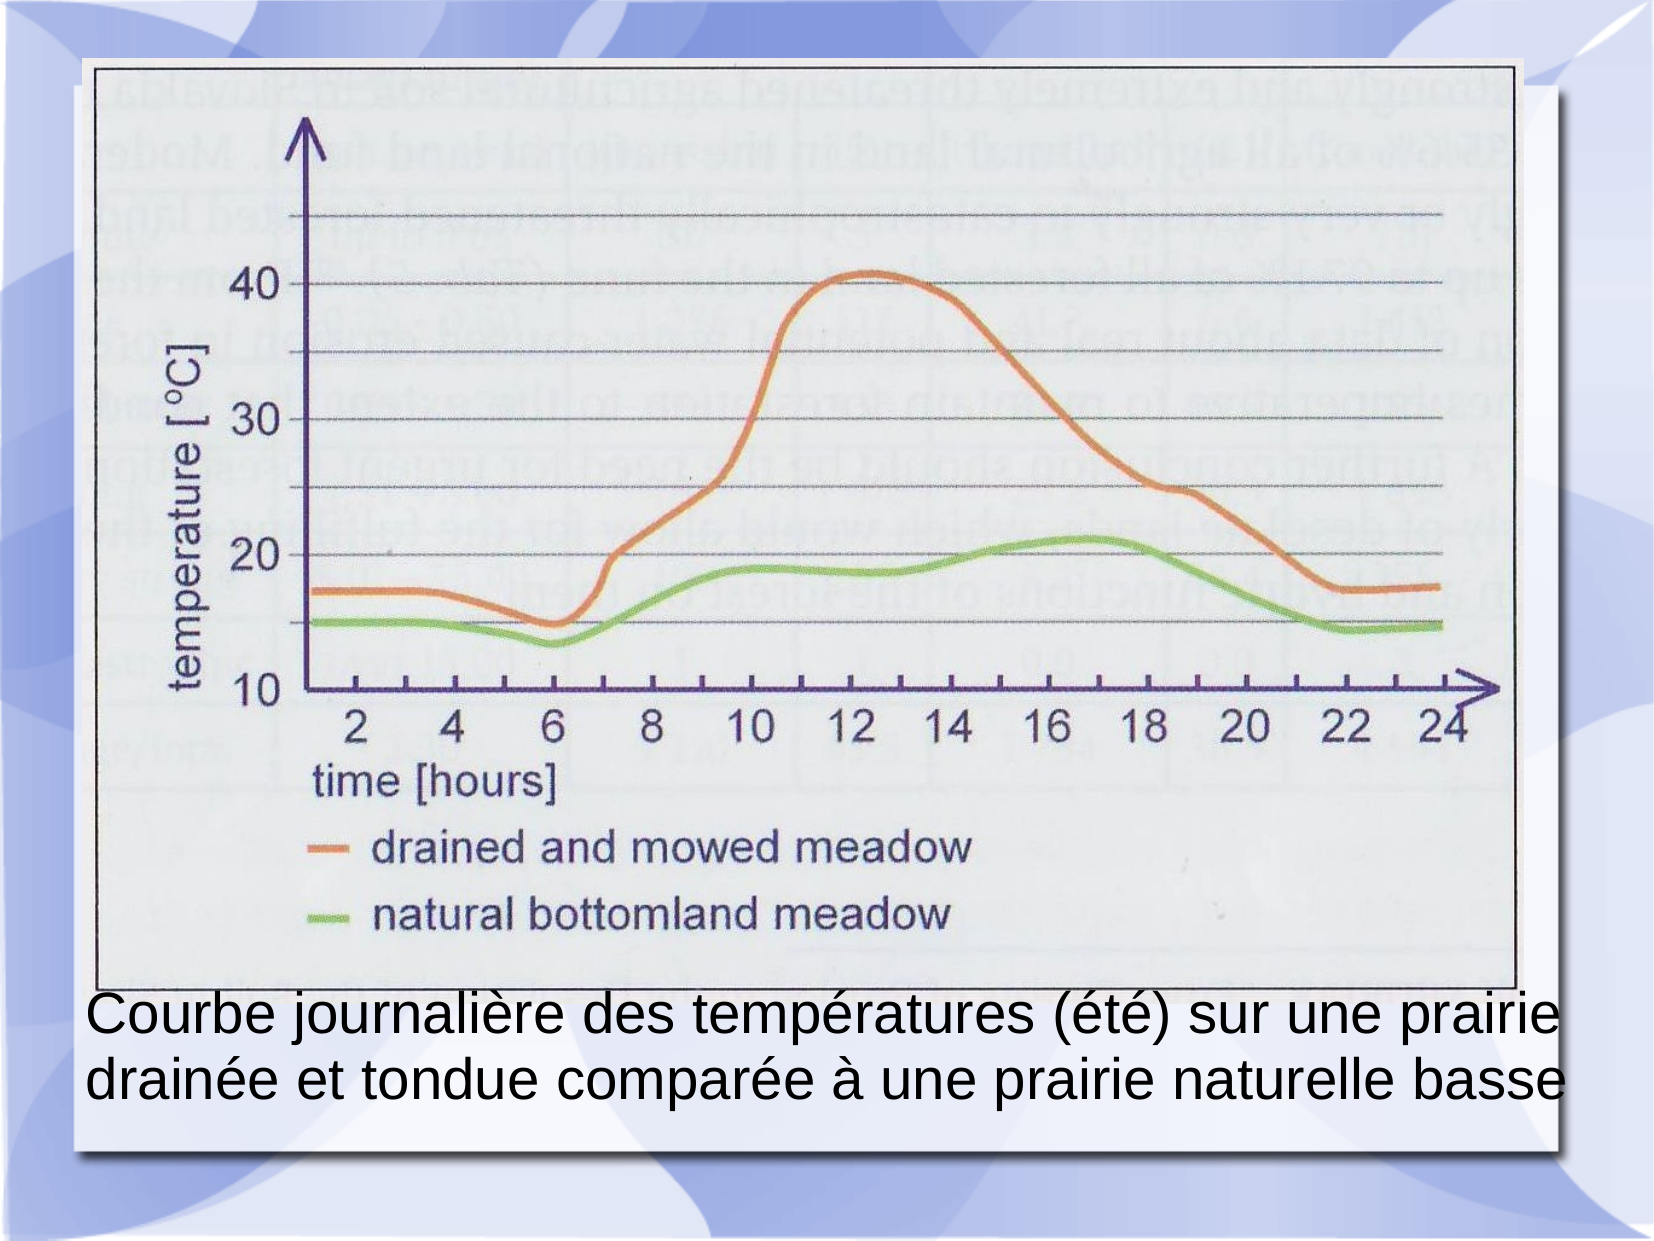

Courbe journalière des températures (été) sur une prairie drainée et tondue comparée à une prairie naturelle basse